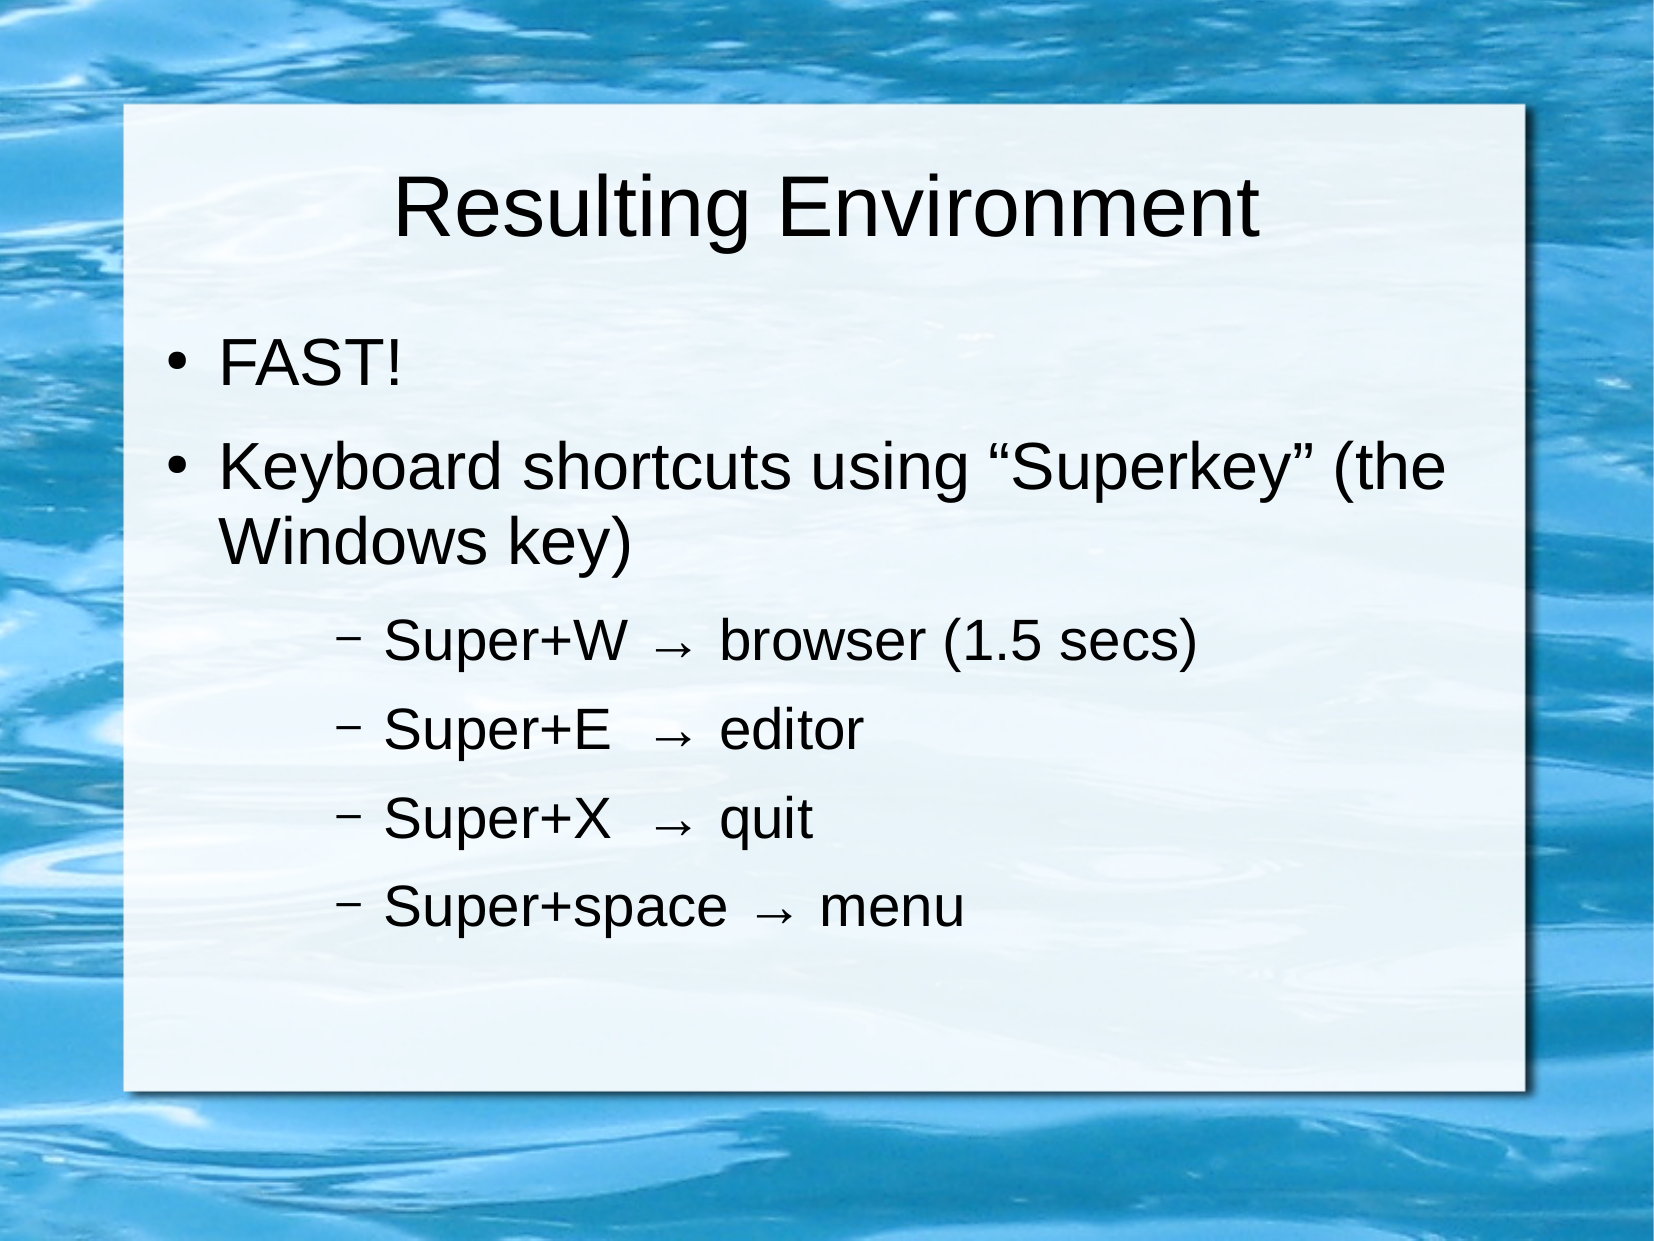

# Resulting Environment
FAST!
Keyboard shortcuts using “Superkey” (the Windows key)
Super+W → browser (1.5 secs)
Super+E → editor
Super+X → quit
Super+space → menu